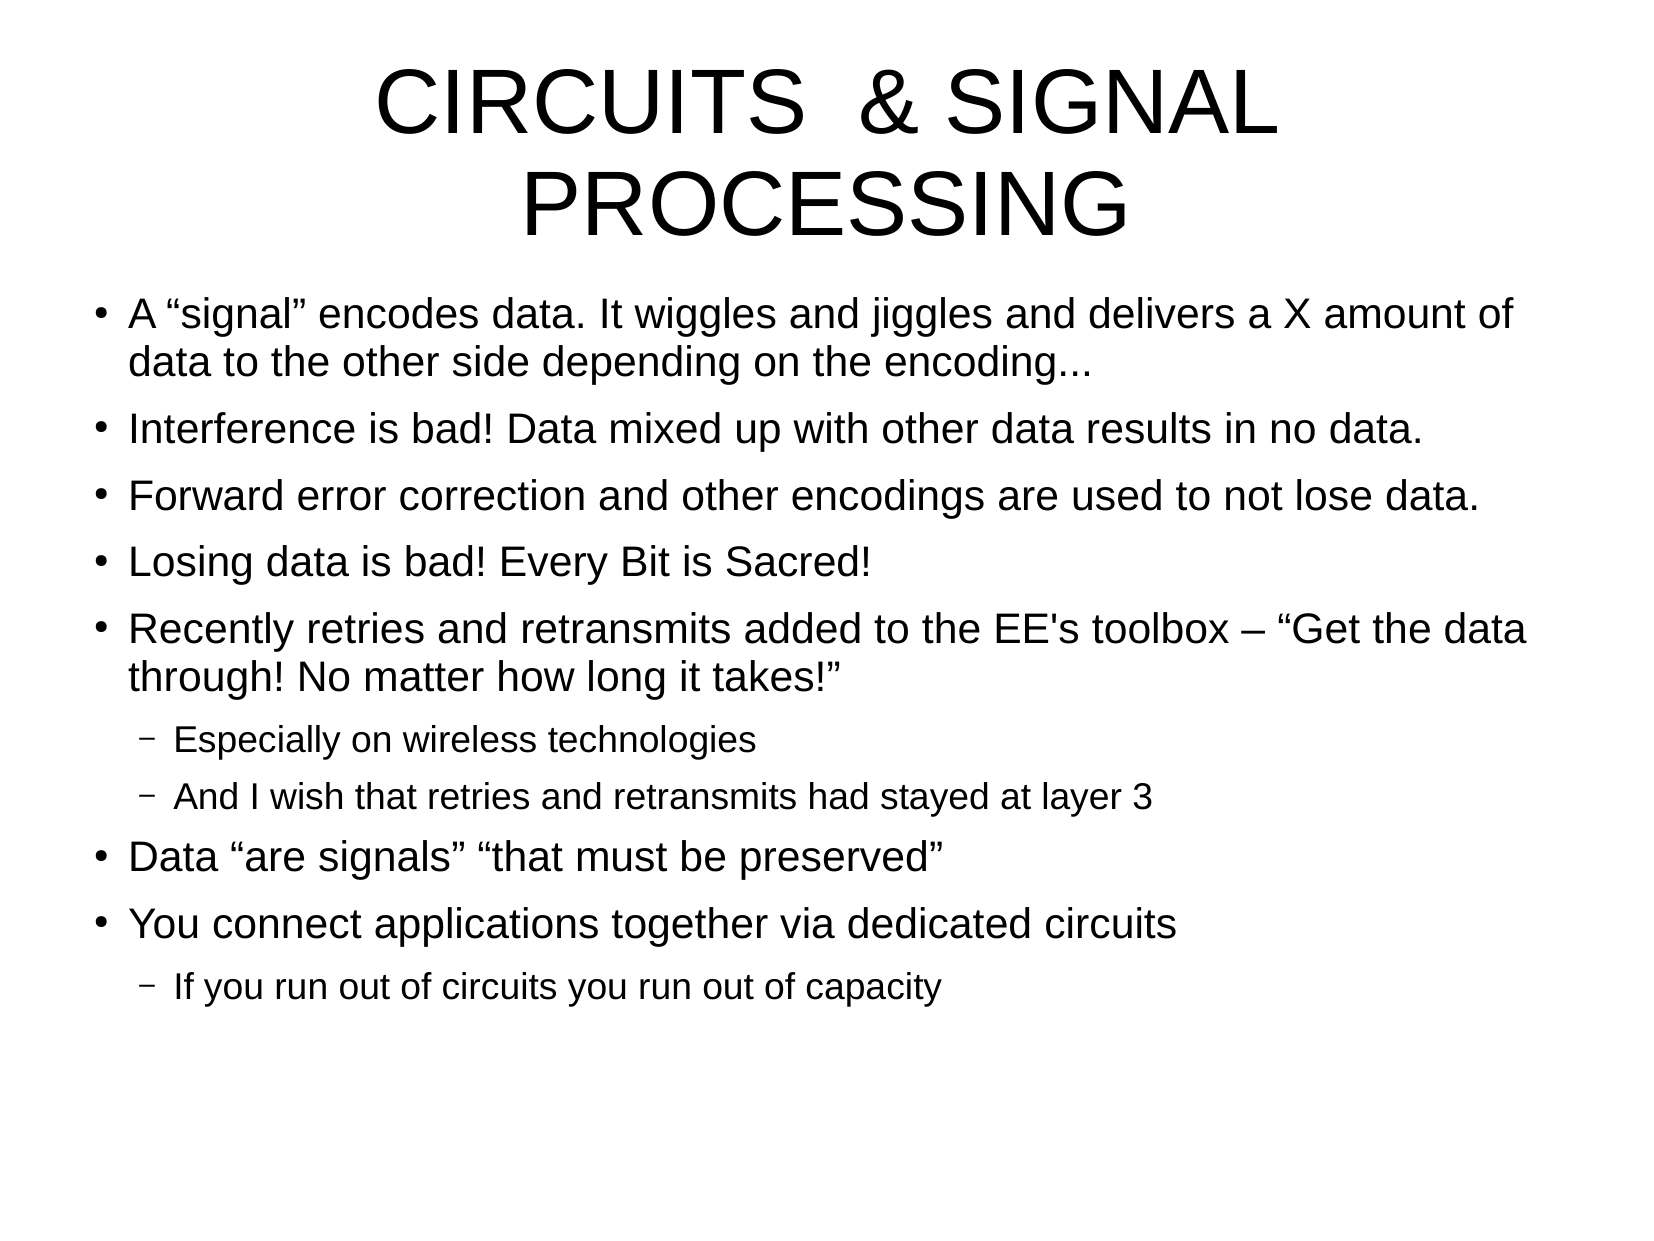

# CIRCUITS & SIGNAL PROCESSING
A “signal” encodes data. It wiggles and jiggles and delivers a X amount of data to the other side depending on the encoding...
Interference is bad! Data mixed up with other data results in no data.
Forward error correction and other encodings are used to not lose data.
Losing data is bad! Every Bit is Sacred!
Recently retries and retransmits added to the EE's toolbox – “Get the data through! No matter how long it takes!”
Especially on wireless technologies
And I wish that retries and retransmits had stayed at layer 3
Data “are signals” “that must be preserved”
You connect applications together via dedicated circuits
If you run out of circuits you run out of capacity